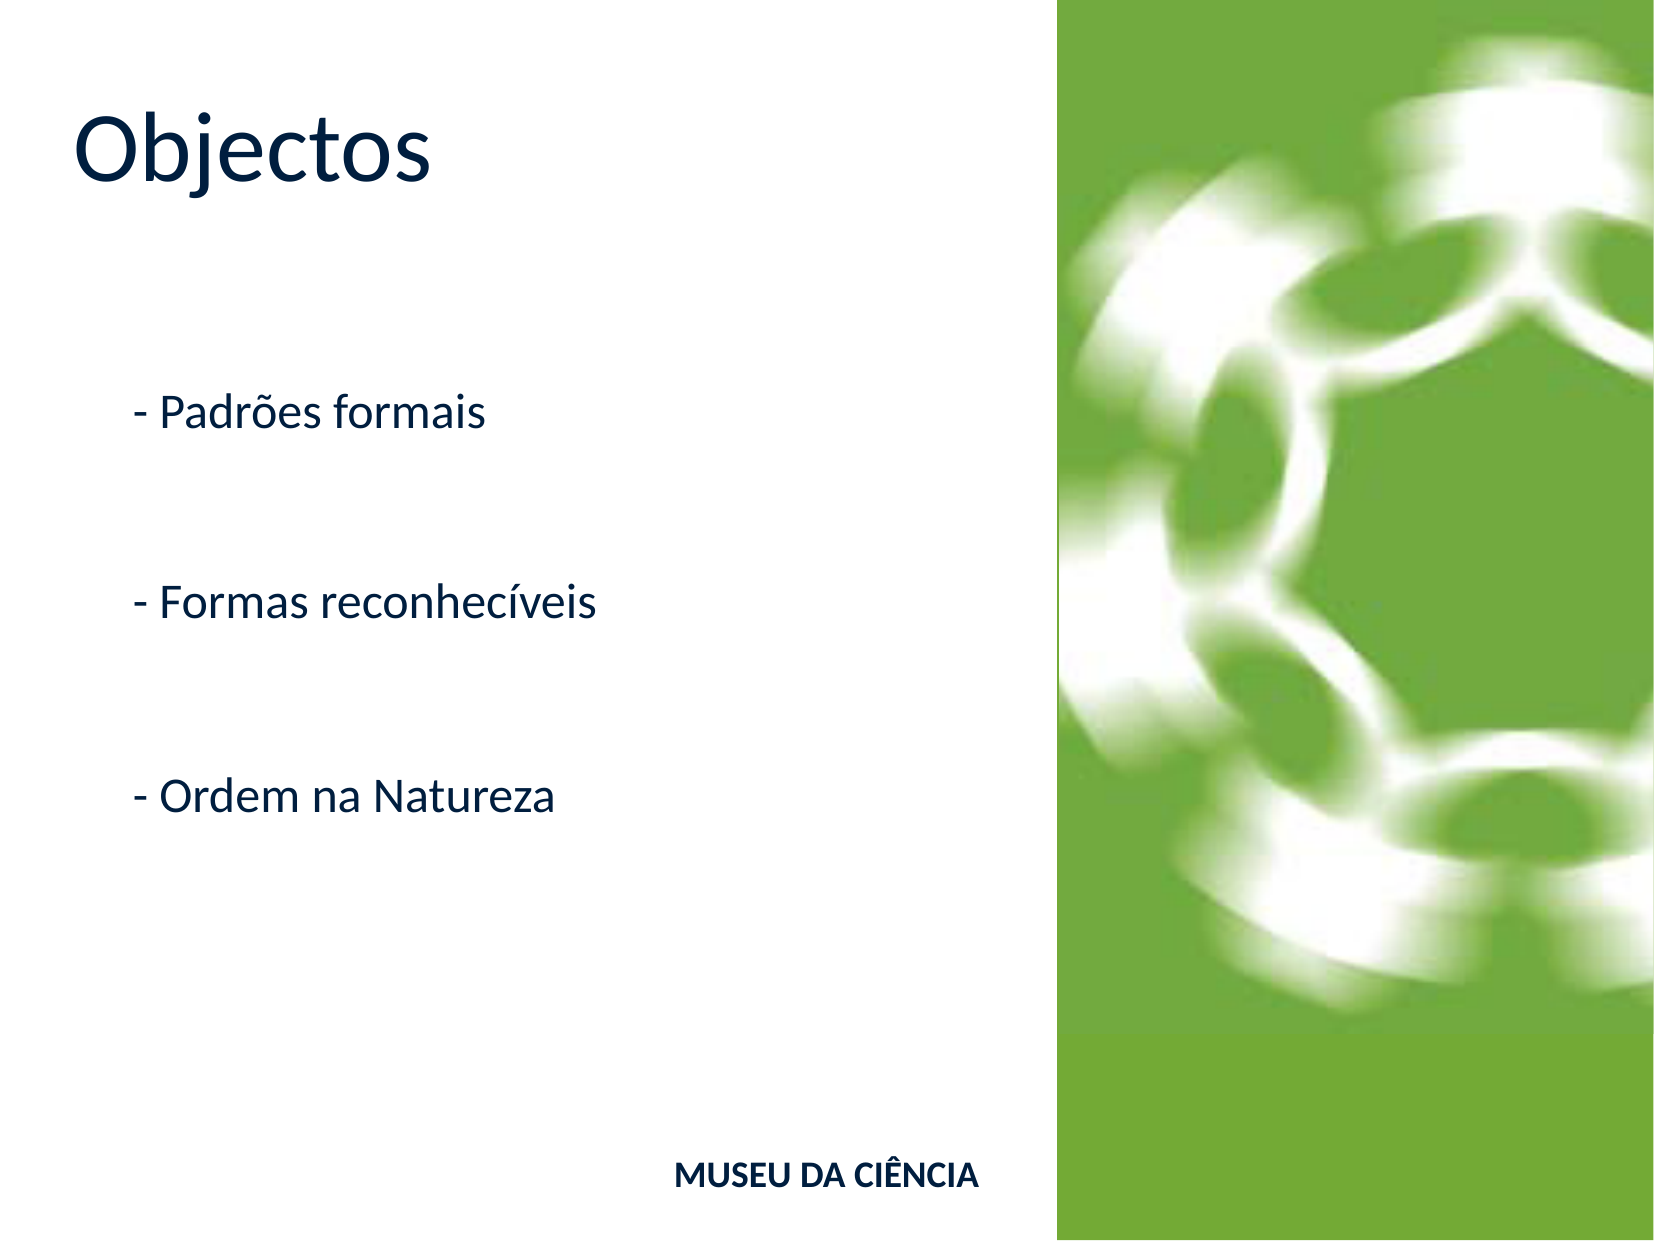

Objectos
- Padrões formais
- Formas reconhecíveis
- Ordem na Natureza
MUSEU DA CIÊNCIA